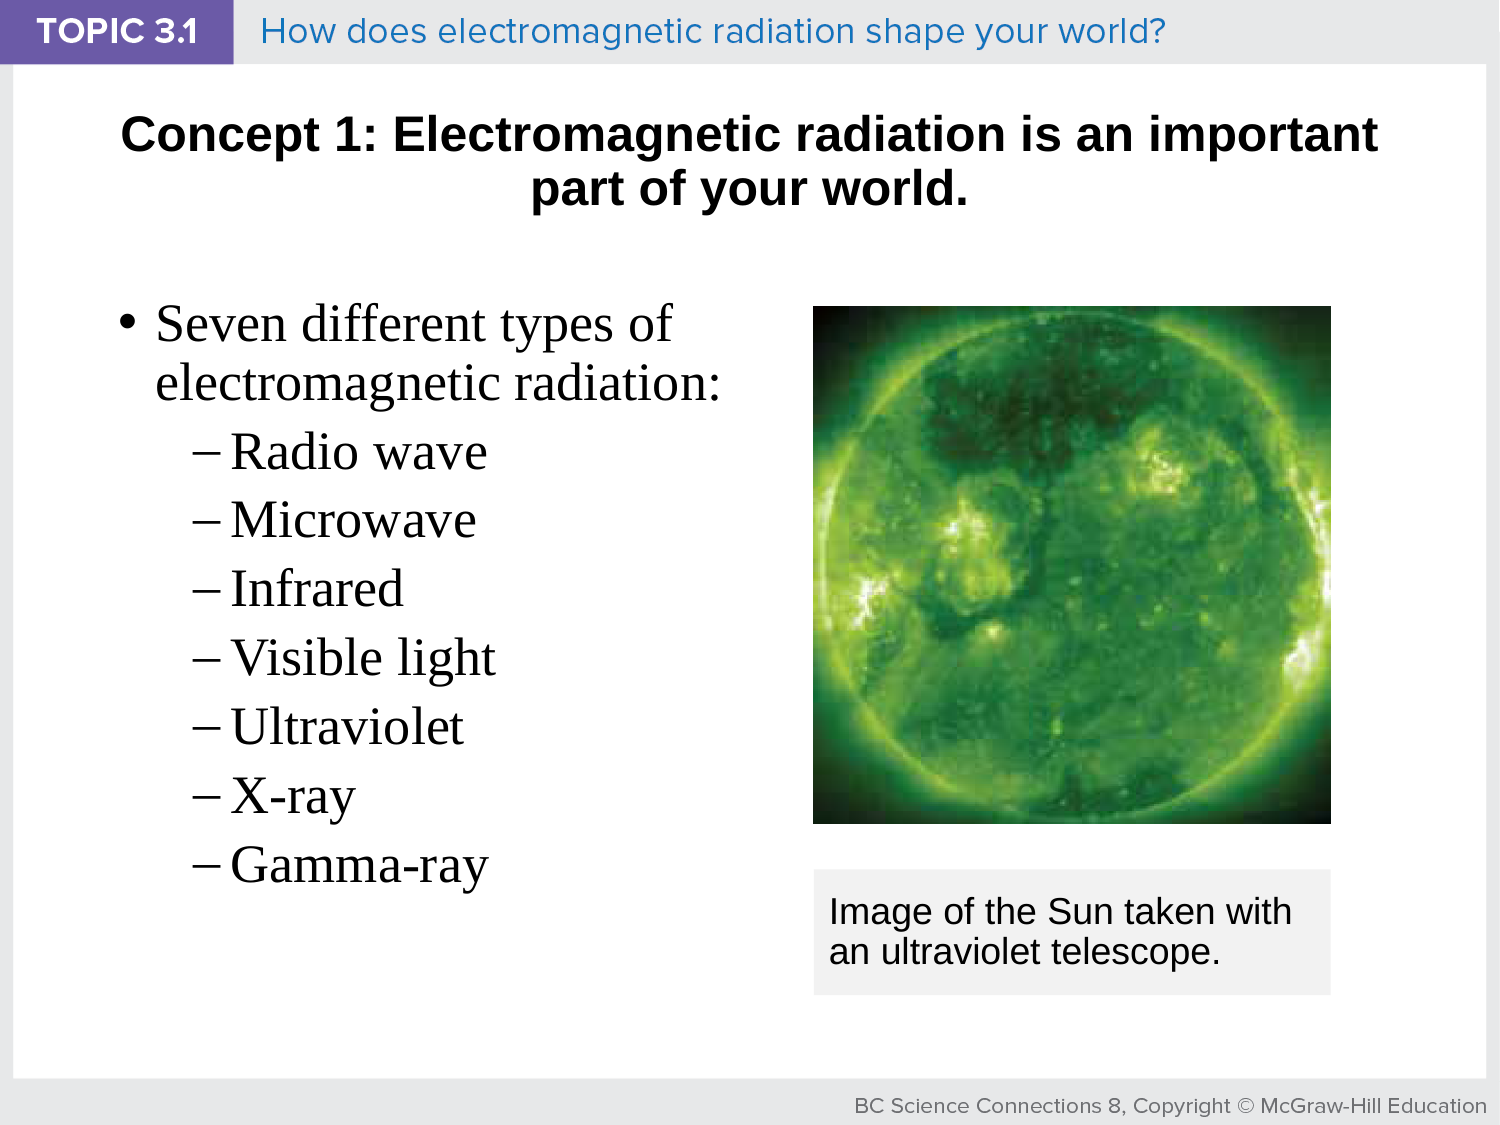

# Concept 1: Electromagnetic radiation is an important part of your world.
Seven different types of electromagnetic radiation:
Radio wave
Microwave
Infrared
Visible light
Ultraviolet
X-ray
Gamma-ray
Image of the Sun taken with an ultraviolet telescope.